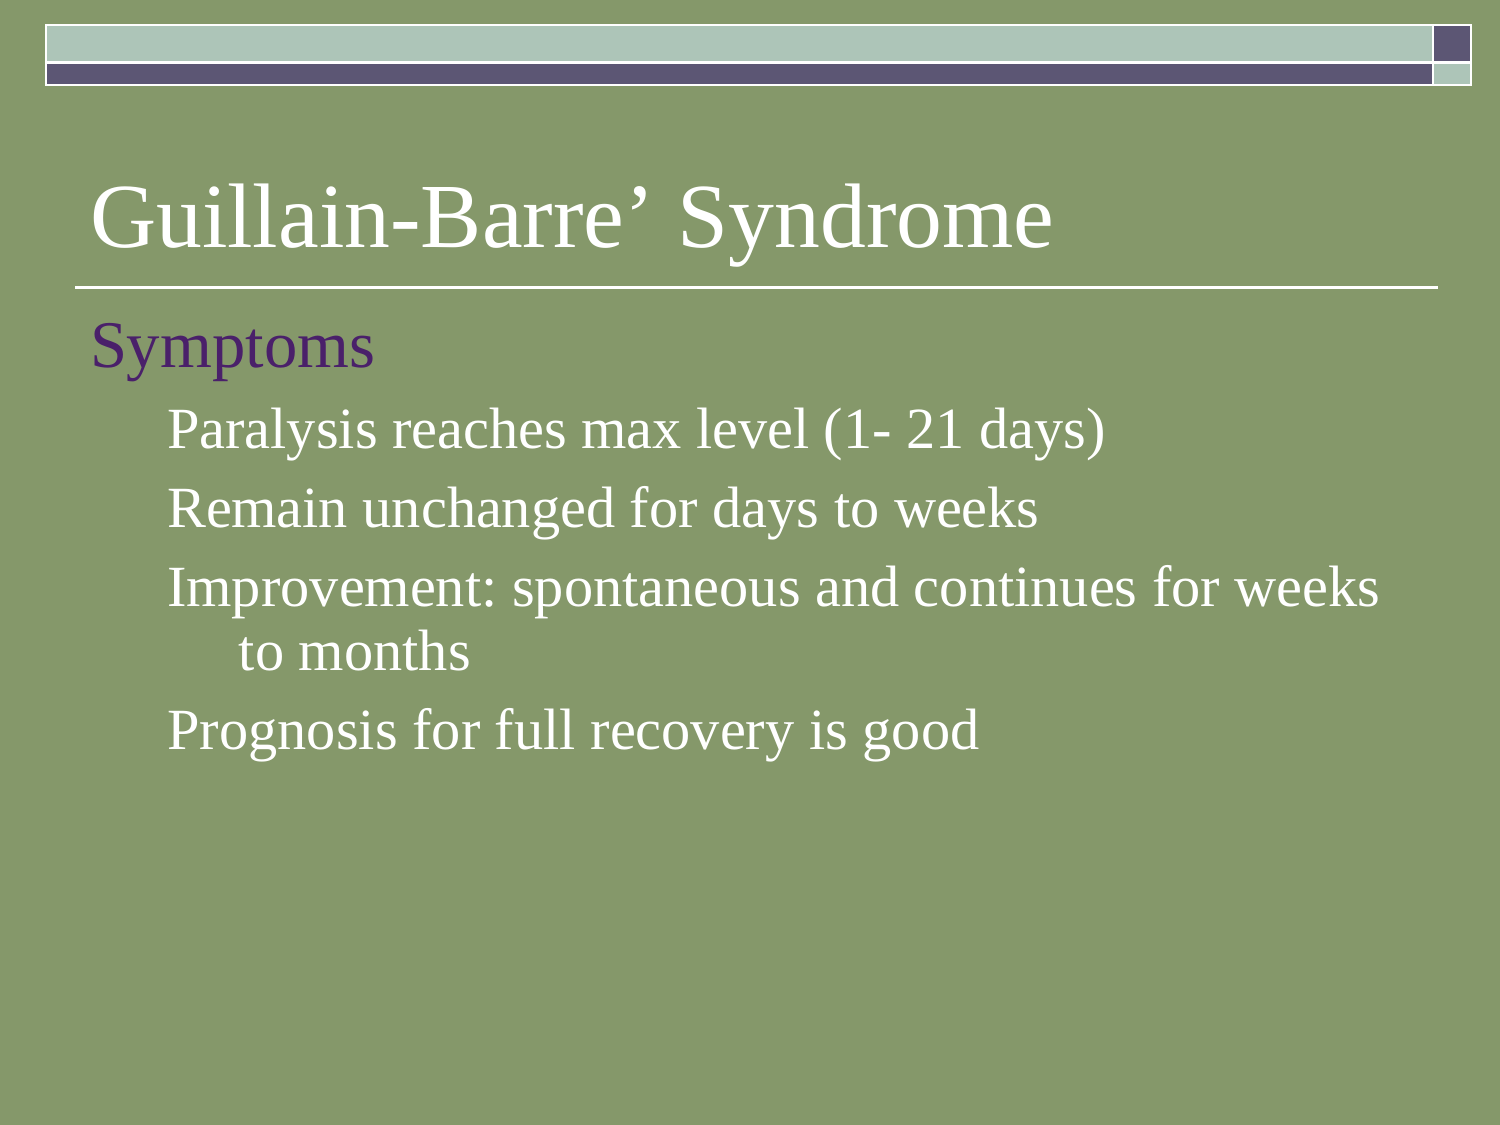

# Guillain-Barre’ Syndrome
Symptoms
Paralysis reaches max level (1- 21 days)
Remain unchanged for days to weeks
Improvement: spontaneous and continues for weeks to months
Prognosis for full recovery is good